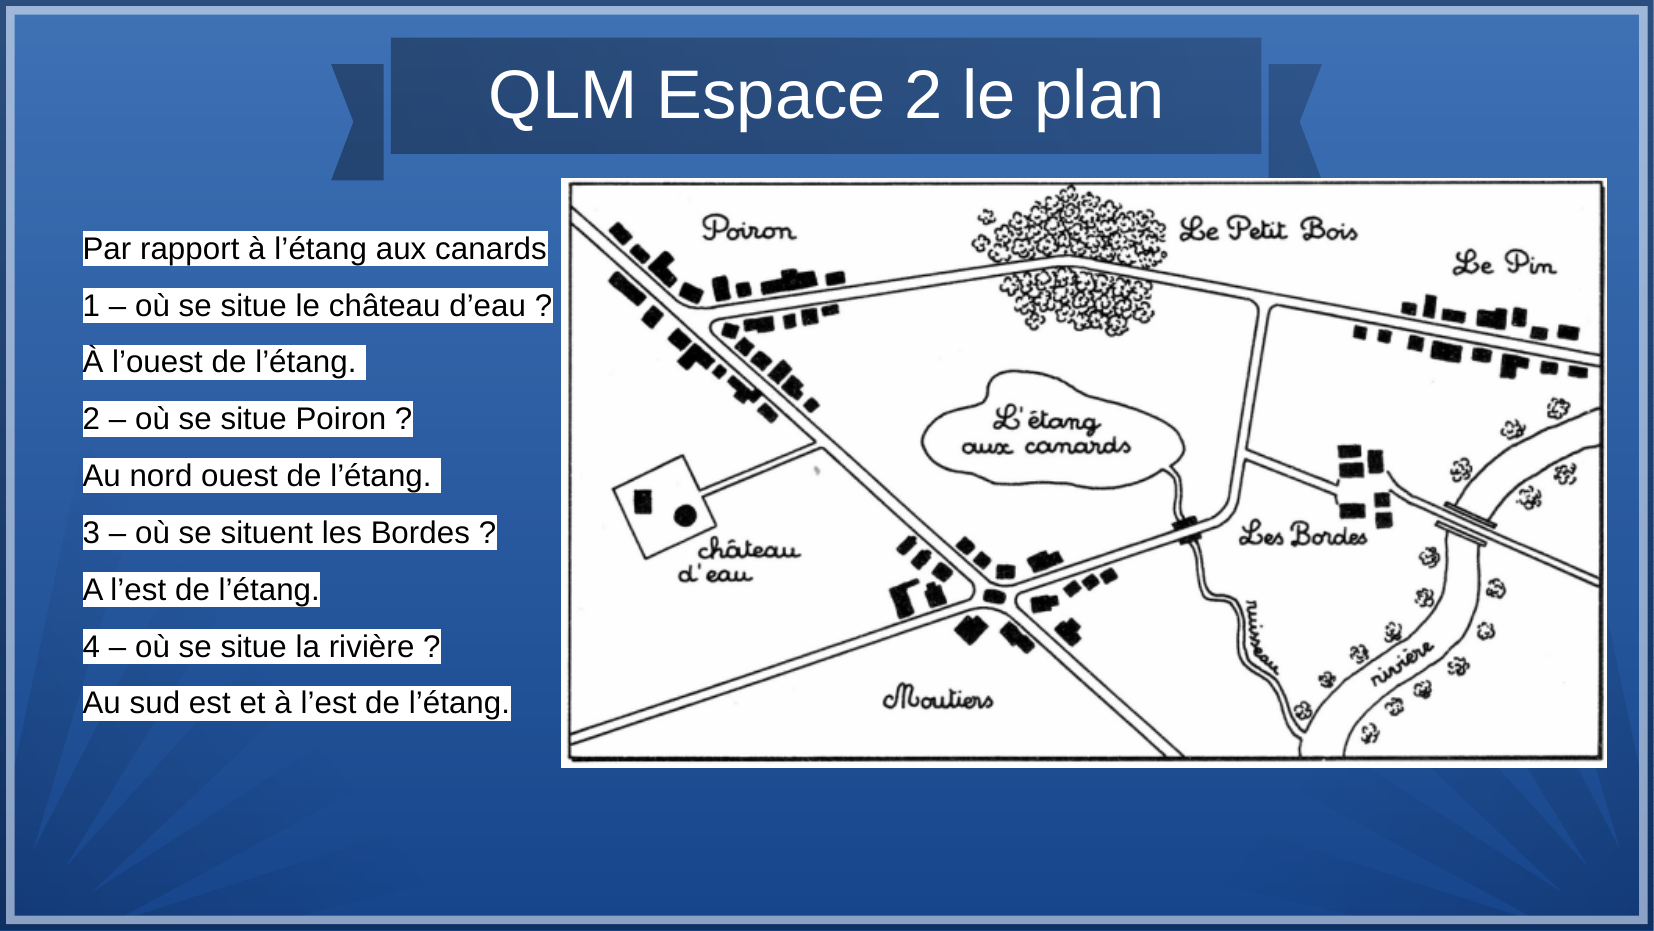

# QLM Espace 2 le plan
Par rapport à l’étang aux canards
1 – où se situe le château d’eau ?
À l’ouest de l’étang.
2 – où se situe Poiron ?
Au nord ouest de l’étang.
3 – où se situent les Bordes ?
A l’est de l’étang.
4 – où se situe la rivière ?
Au sud est et à l’est de l’étang.